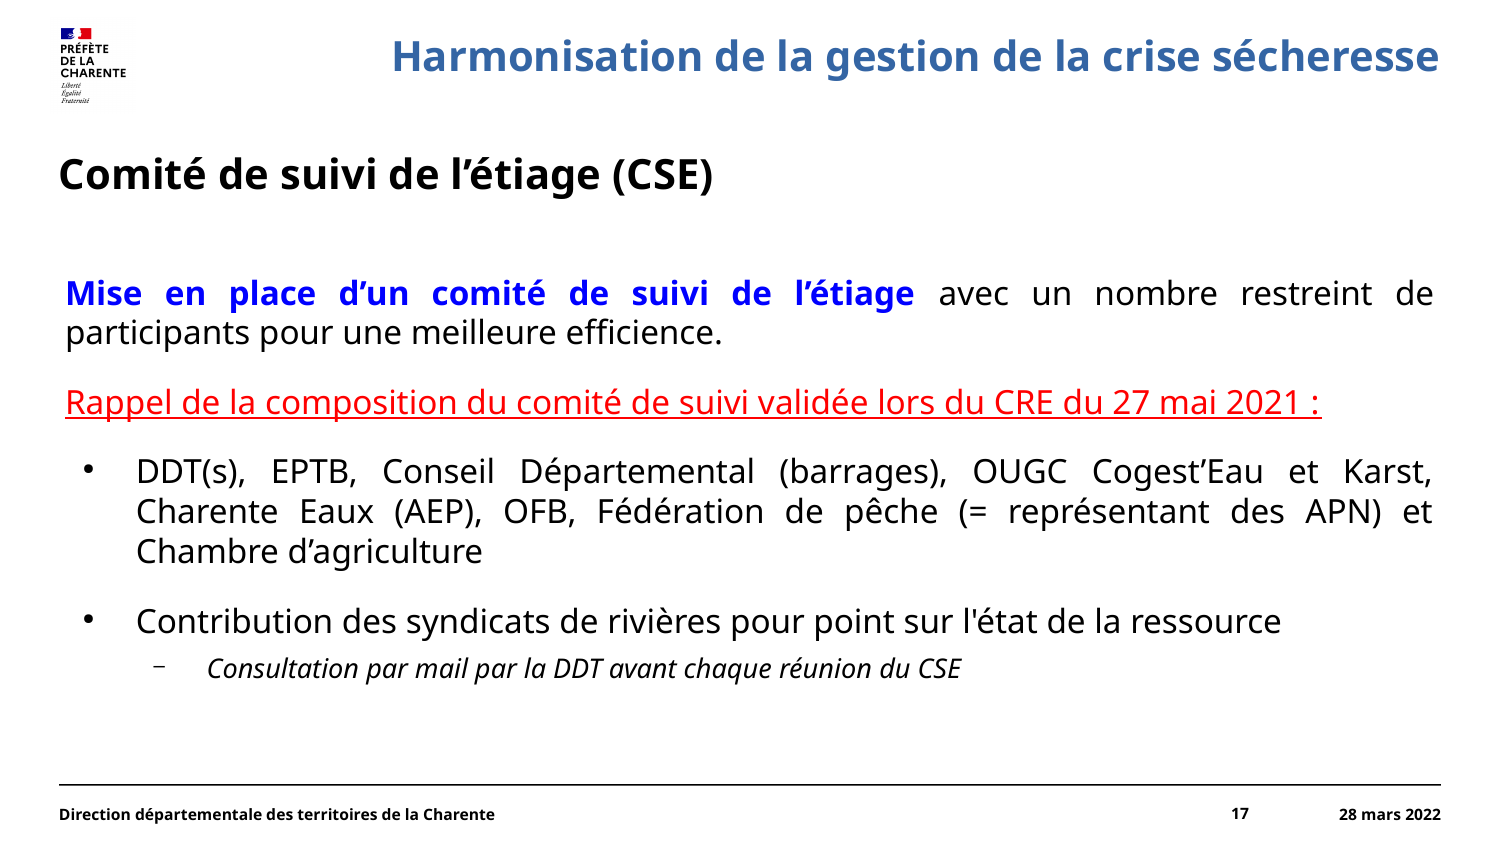

Harmonisation de la gestion de la crise sécheresse
# Comité de suivi de l’étiage (CSE)
Mise en place d’un comité de suivi de l’étiage avec un nombre restreint de participants pour une meilleure efficience.
Rappel de la composition du comité de suivi validée lors du CRE du 27 mai 2021 :
DDT(s), EPTB, Conseil Départemental (barrages), OUGC Cogest’Eau et Karst, Charente Eaux (AEP), OFB, Fédération de pêche (= représentant des APN) et Chambre d’agriculture
Contribution des syndicats de rivières pour point sur l'état de la ressource
Consultation par mail par la DDT avant chaque réunion du CSE
Direction départementale des territoires de la Charente
28 mars 2022